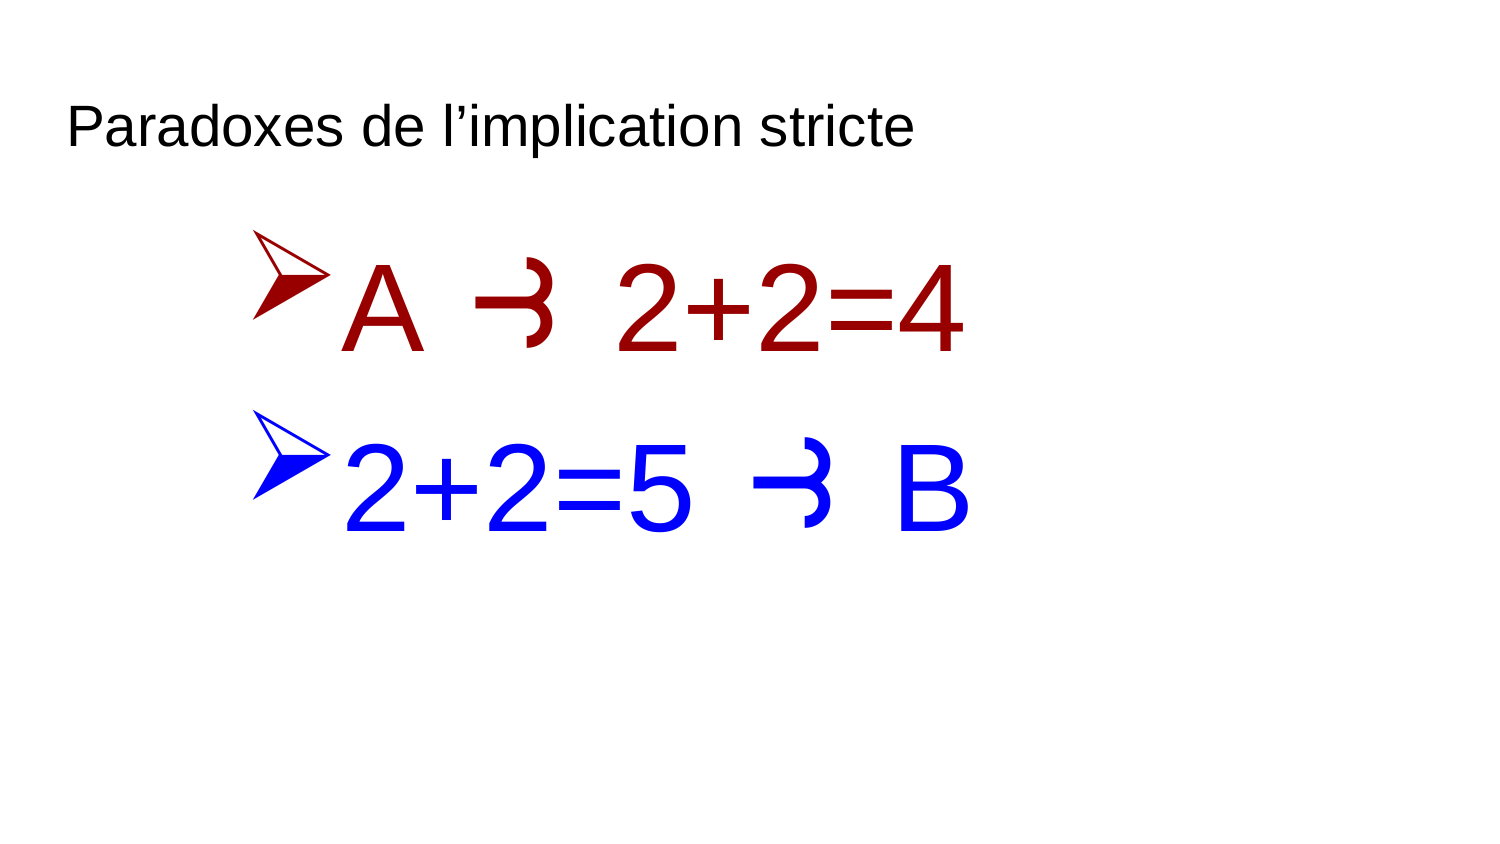

# Paradoxes de l’implication stricte
A ⥽ 2+2=4
2+2=5 ⥽ B